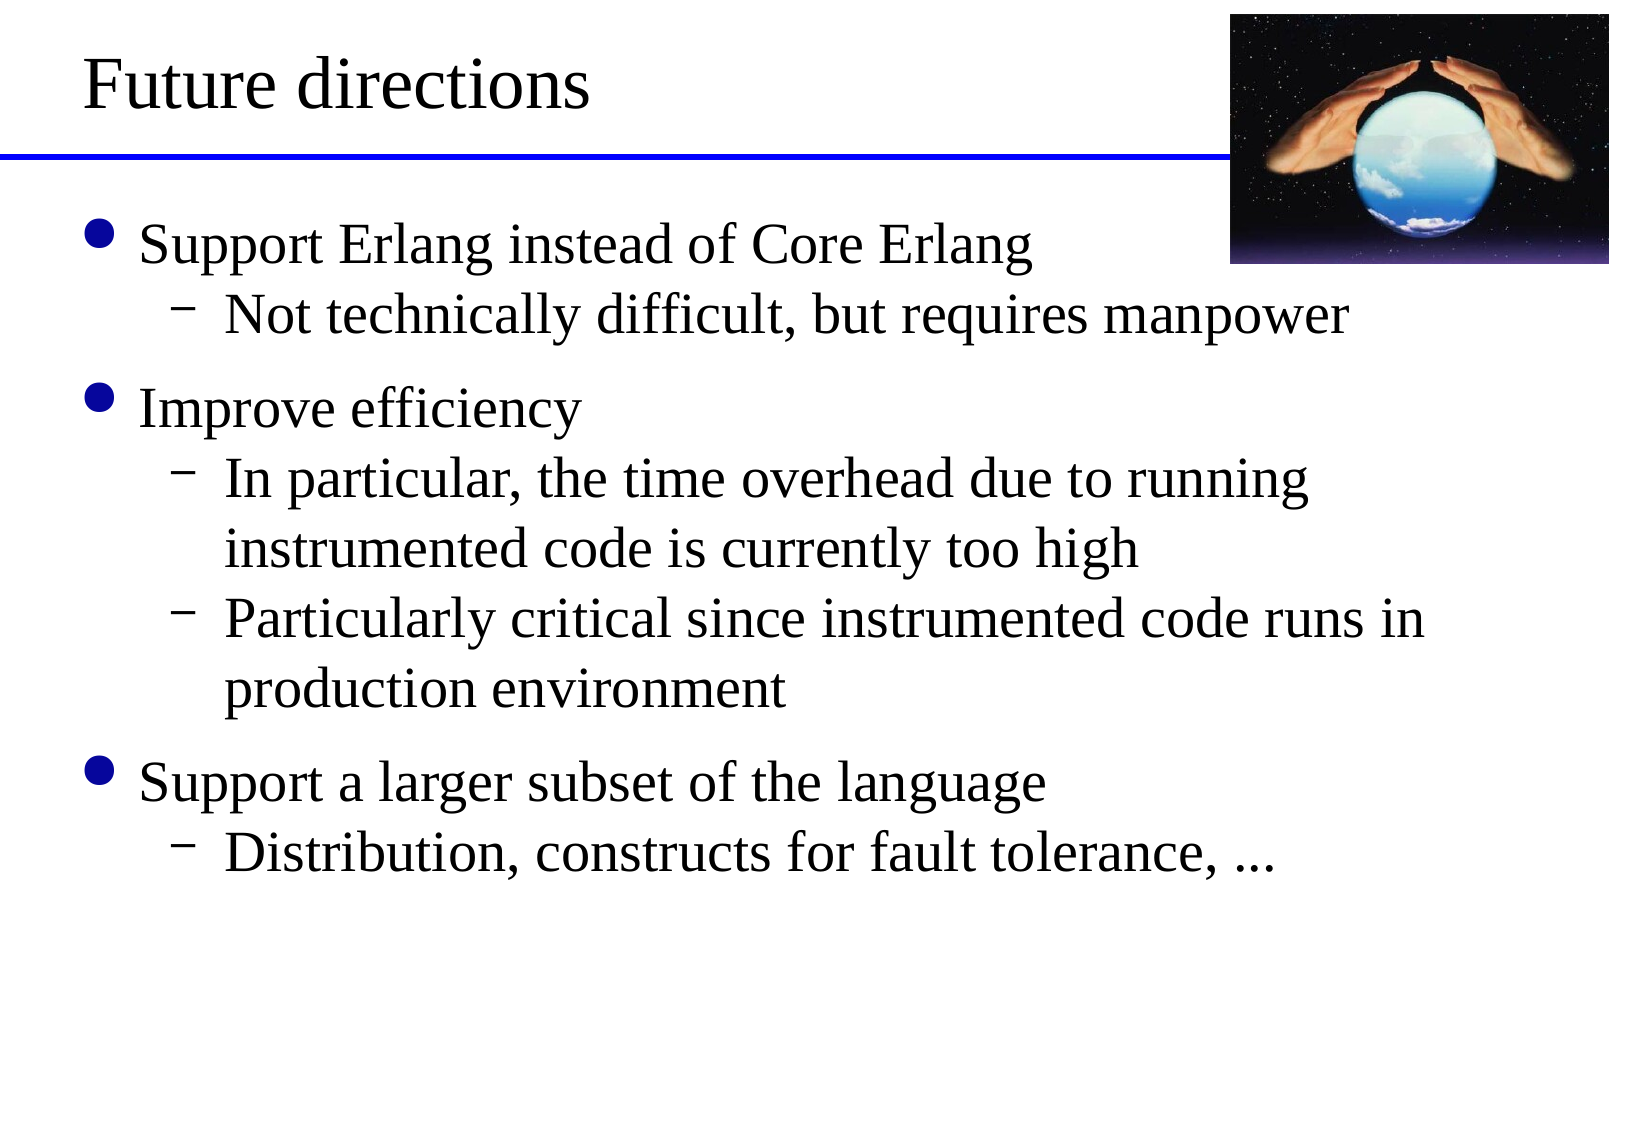

# Future directions
Support Erlang instead of Core Erlang
Not technically difficult, but requires manpower
Improve efficiency
In particular, the time overhead due to running instrumented code is currently too high
Particularly critical since instrumented code runs in production environment
Support a larger subset of the language
Distribution, constructs for fault tolerance, ...